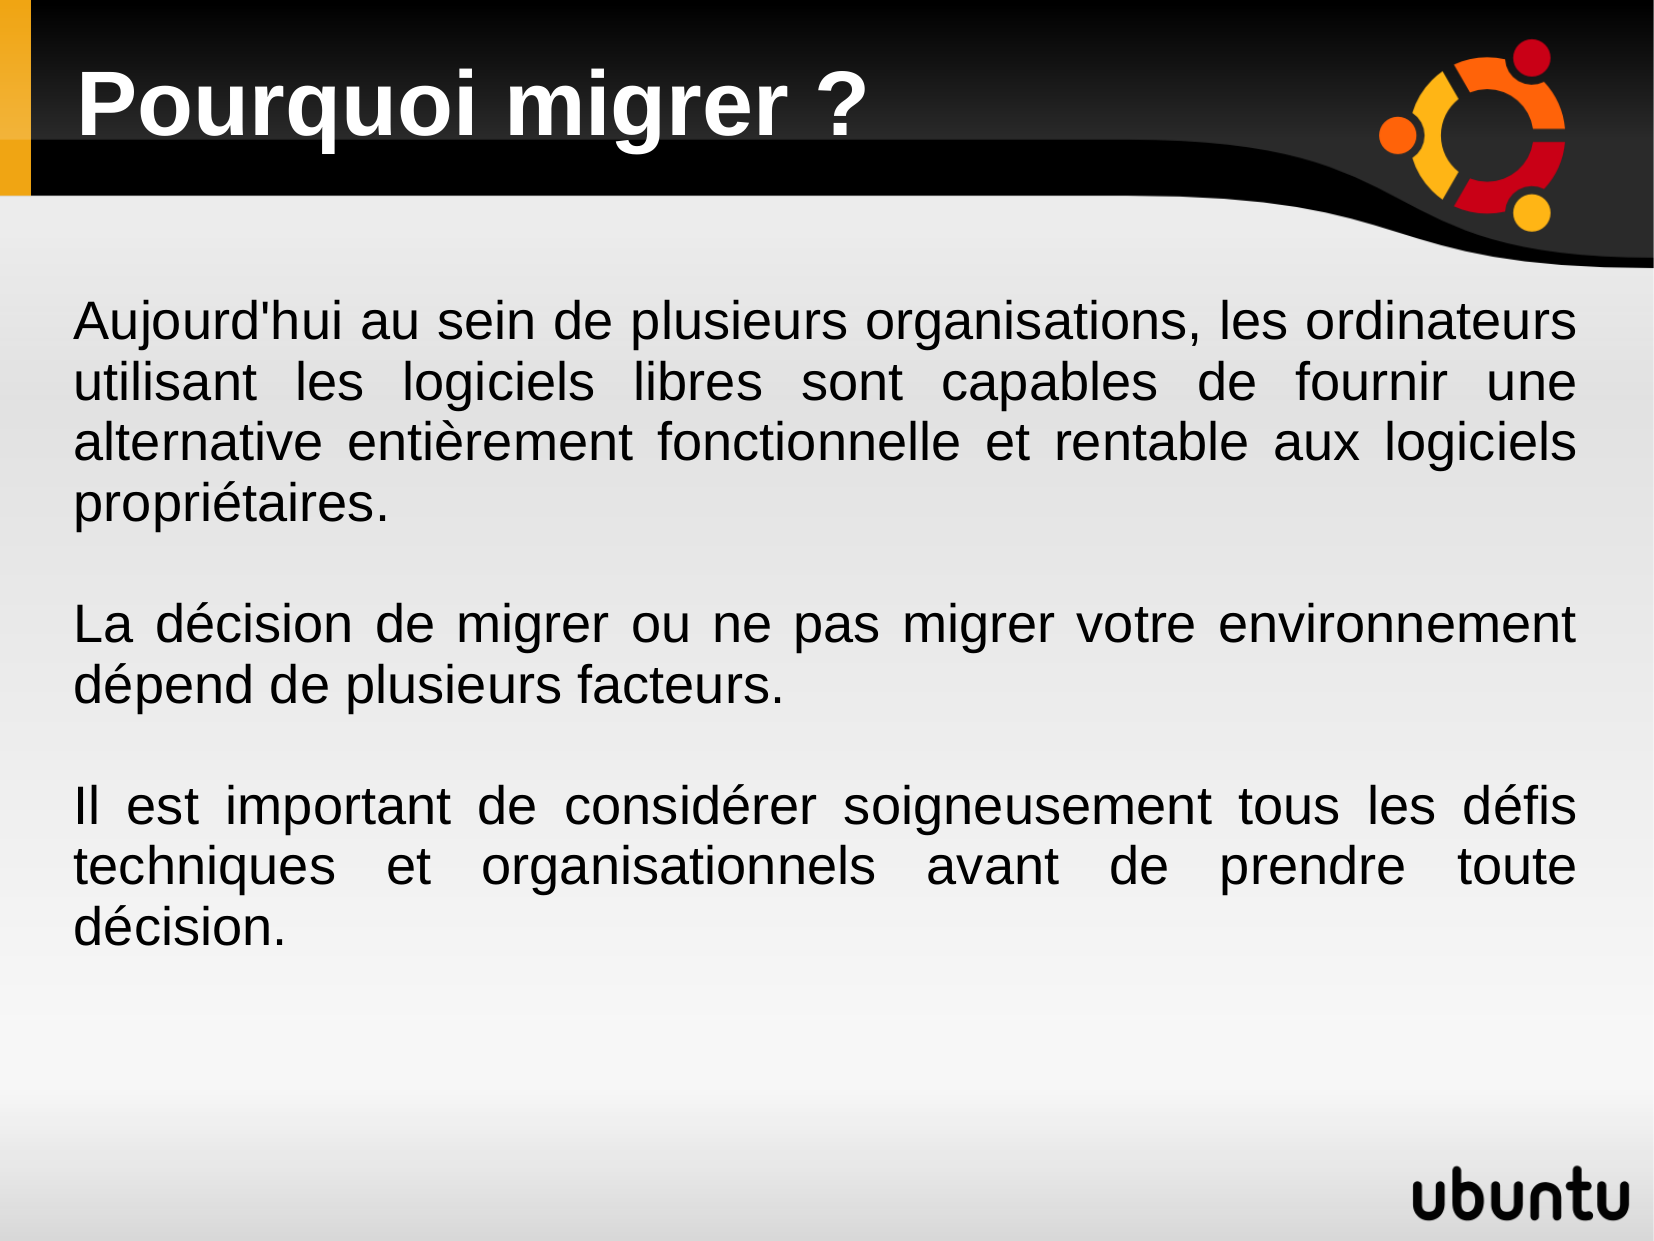

# Pourquoi migrer ?
Aujourd'hui au sein de plusieurs organisations, les ordinateurs utilisant les logiciels libres sont capables de fournir une alternative entièrement fonctionnelle et rentable aux logiciels propriétaires.
La décision de migrer ou ne pas migrer votre environnement dépend de plusieurs facteurs.
Il est important de considérer soigneusement tous les défis techniques et organisationnels avant de prendre toute décision.